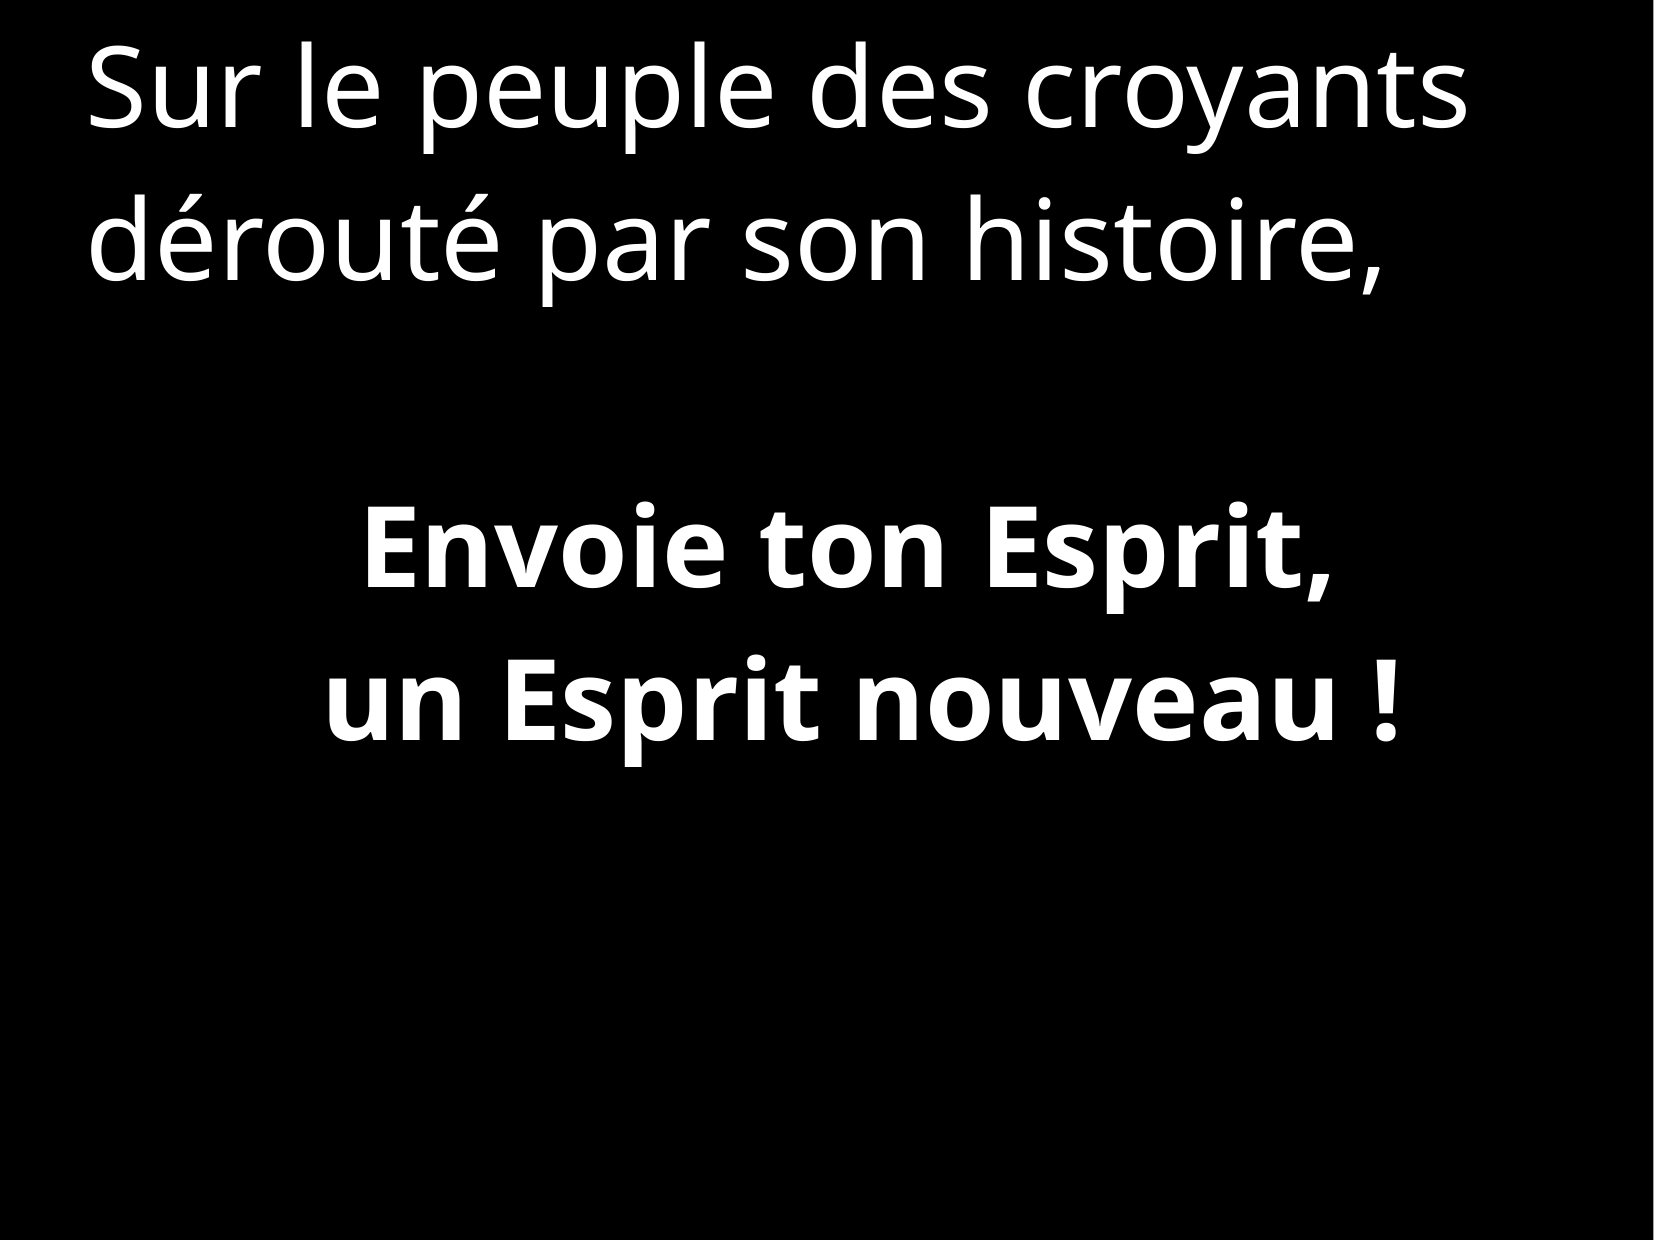

Sur le peuple des croyants dérouté par son histoire,
Envoie ton Esprit,
un Esprit nouveau !